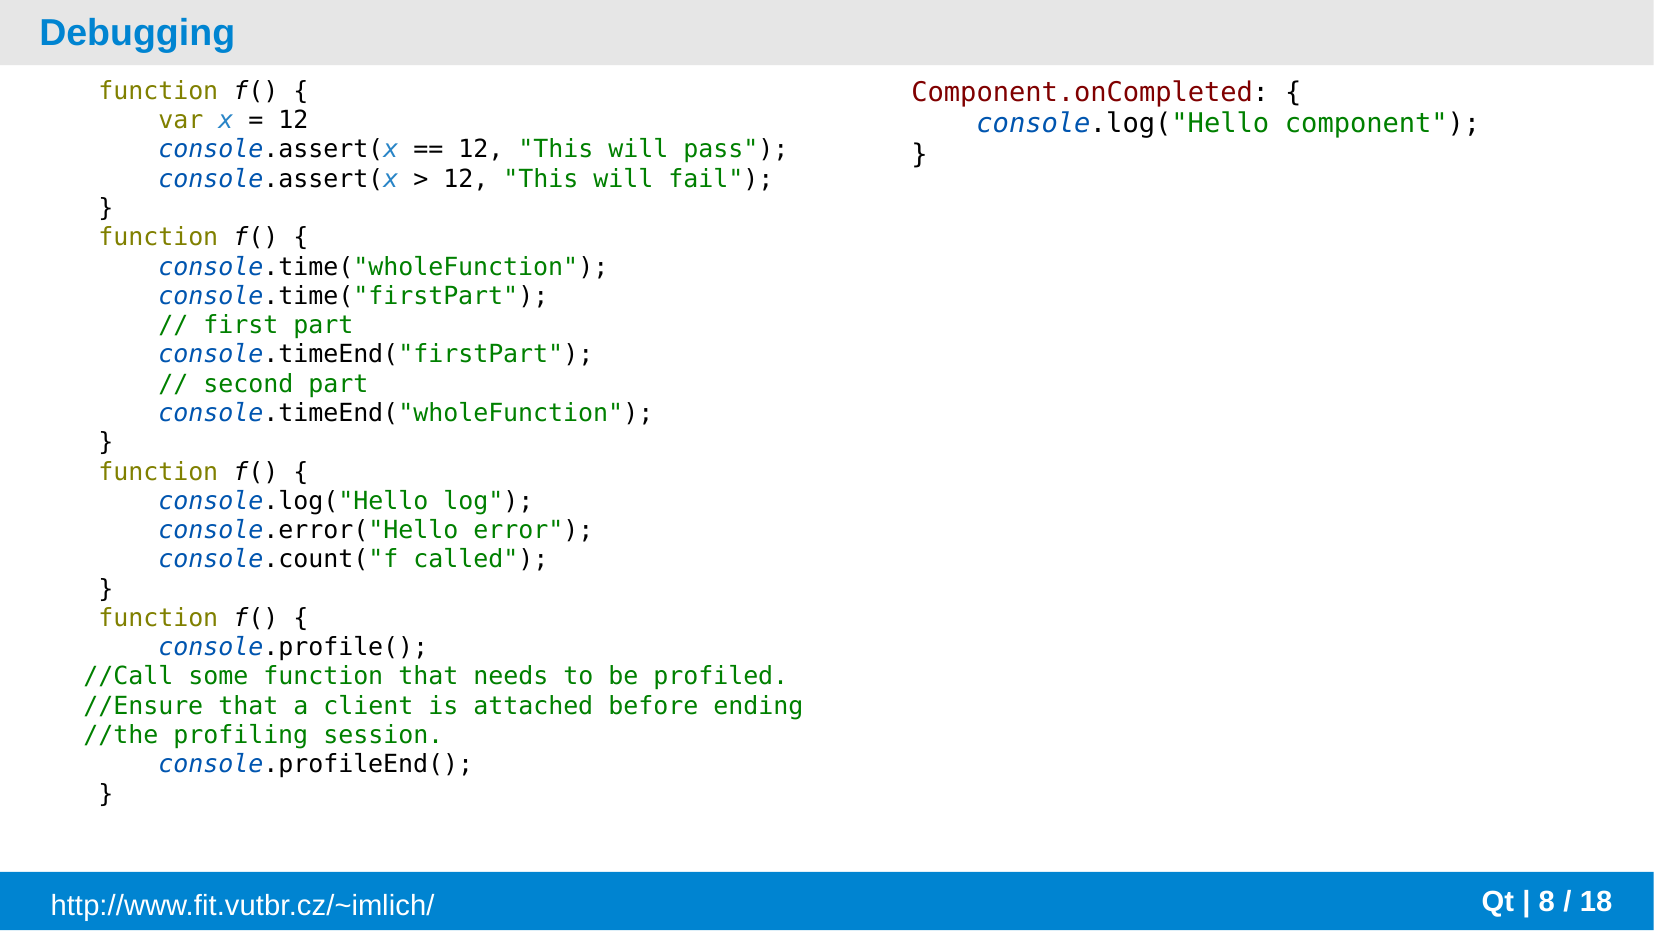

# Debugging
 function f() {
 var x = 12
 console.assert(x == 12, "This will pass");
 console.assert(x > 12, "This will fail");
 }
 function f() {
 console.time("wholeFunction");
 console.time("firstPart");
 // first part
 console.timeEnd("firstPart");
 // second part
 console.timeEnd("wholeFunction");
 }
 function f() {
 console.log("Hello log");
 console.error("Hello error");
 console.count("f called");
 }
 function f() {
 console.profile();
 //Call some function that needs to be profiled.
 //Ensure that a client is attached before ending
 //the profiling session.
 console.profileEnd();
 }
 Component.onCompleted: {
 console.log("Hello component");
 }